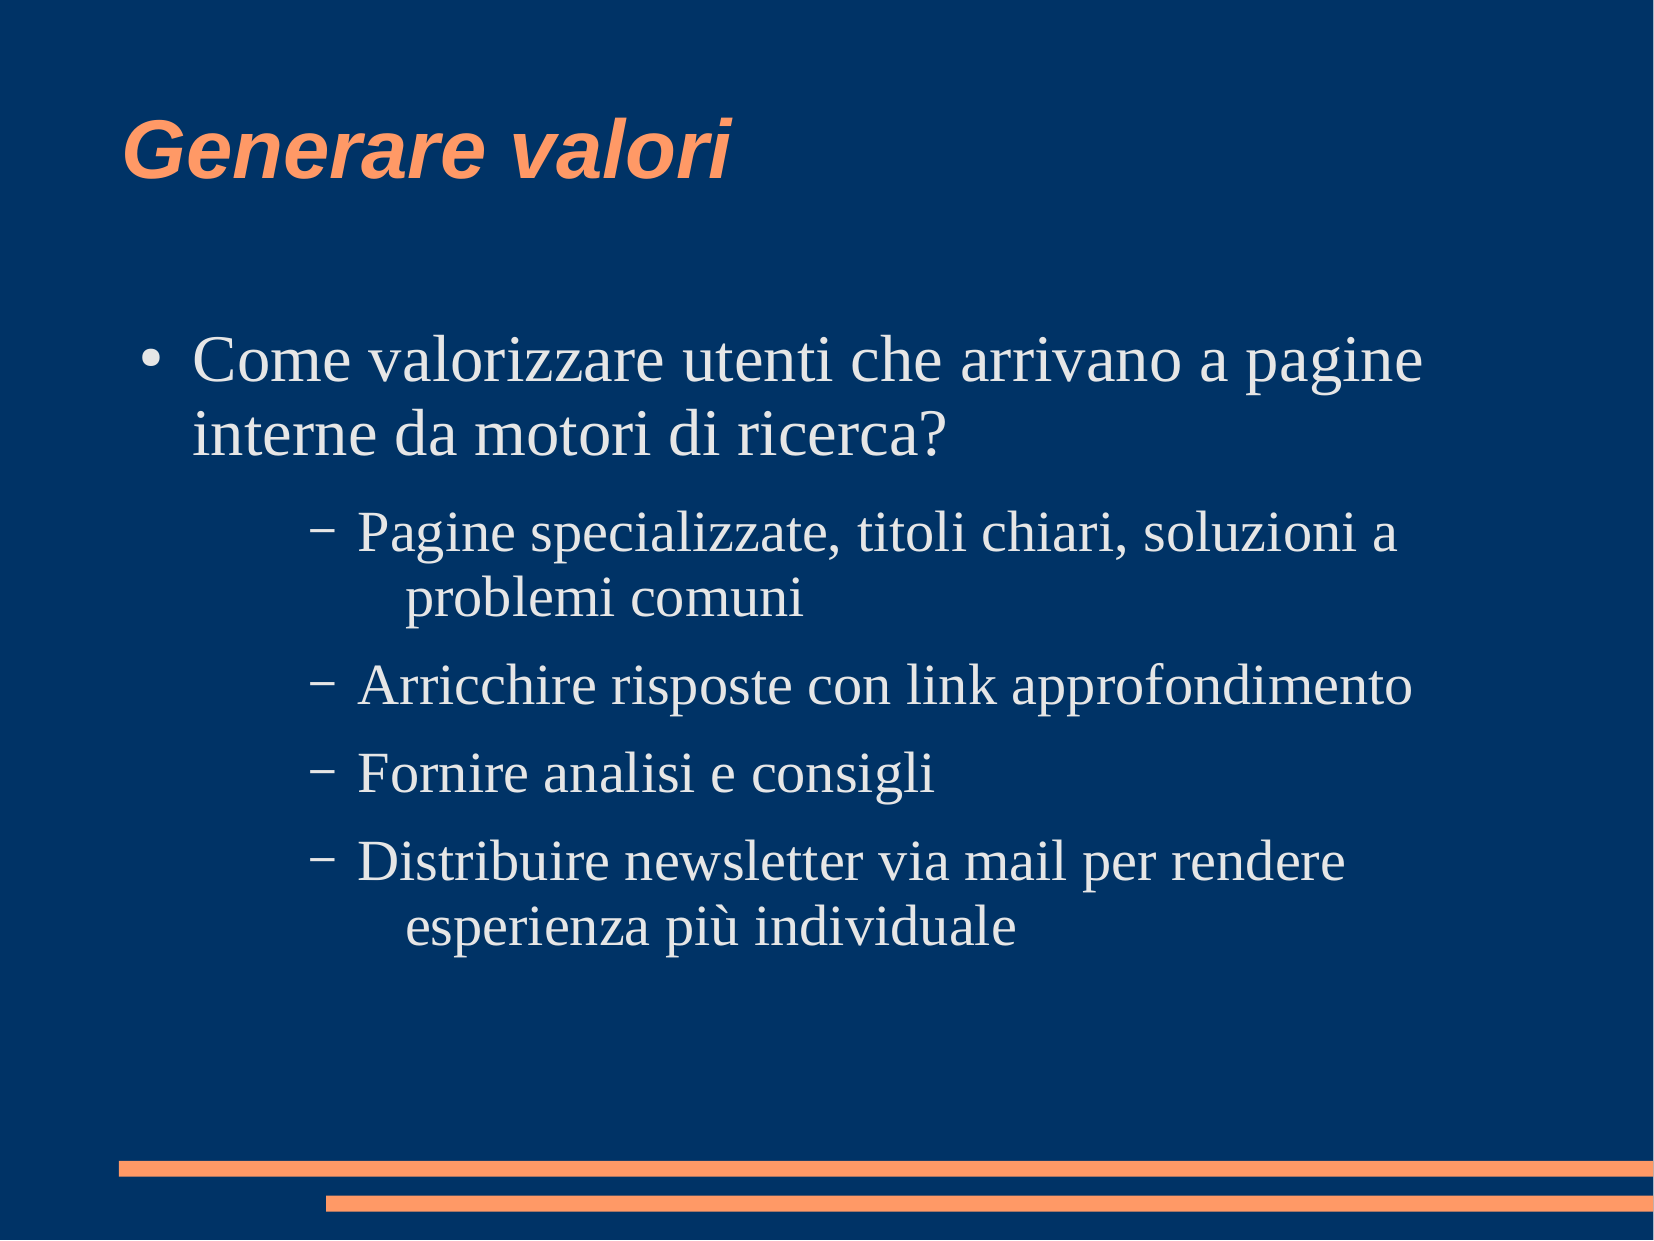

# Generare valori
Come valorizzare utenti che arrivano a pagine interne da motori di ricerca?
Pagine specializzate, titoli chiari, soluzioni a problemi comuni
Arricchire risposte con link approfondimento
Fornire analisi e consigli
Distribuire newsletter via mail per rendere esperienza più individuale